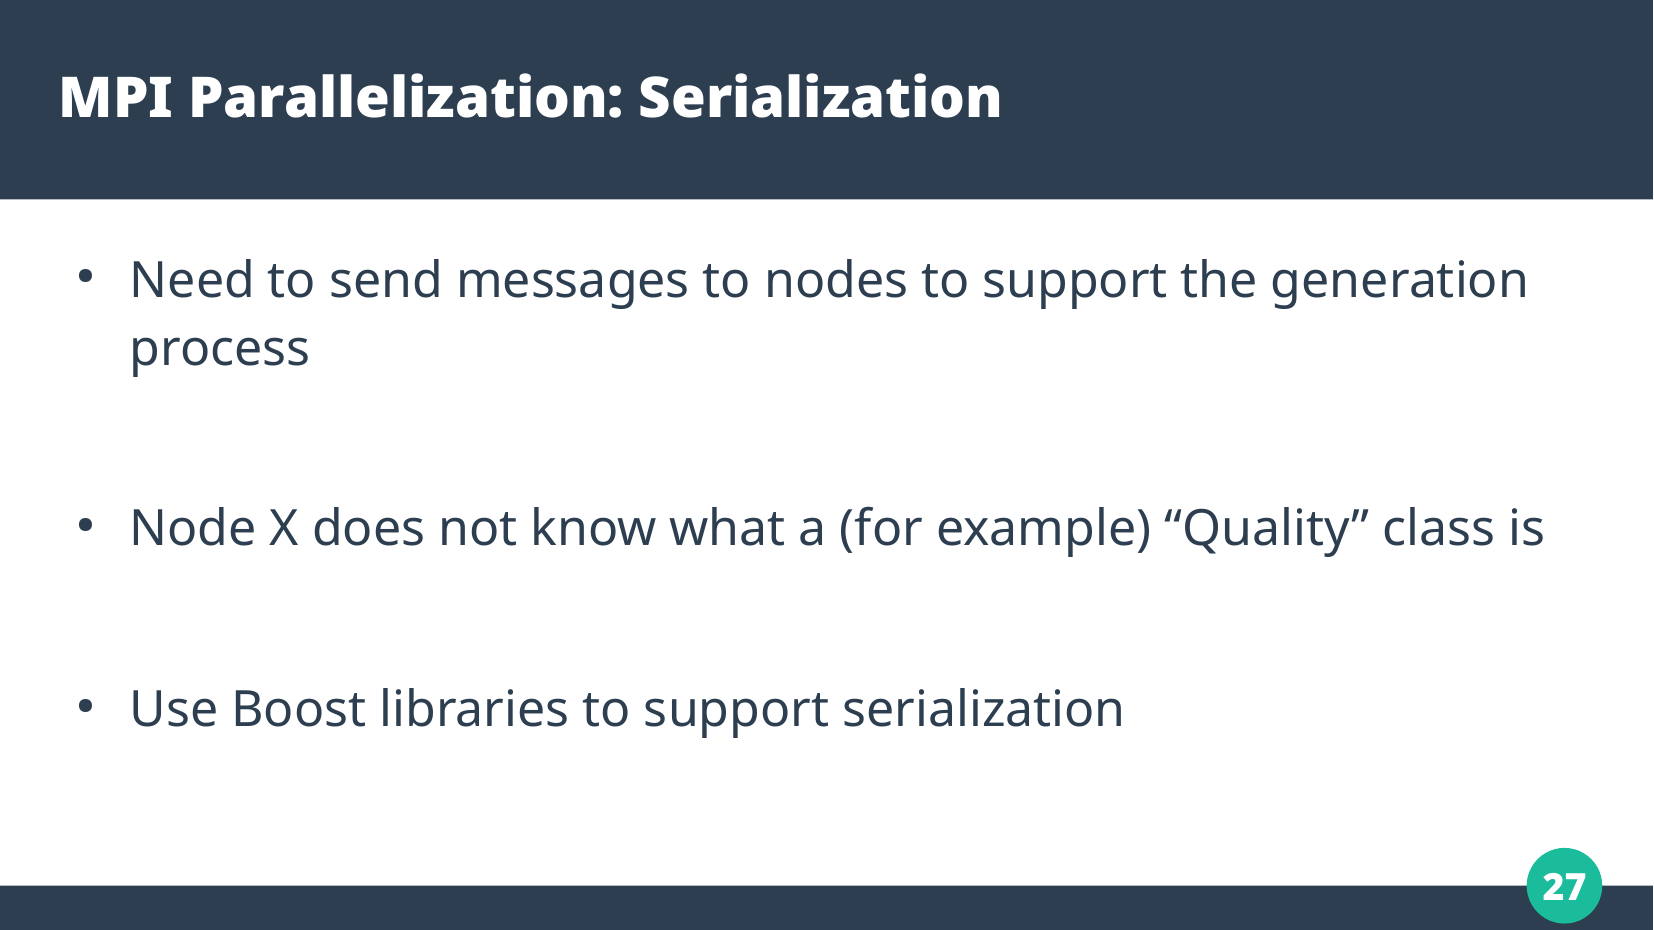

# MPI Parallelization: Serialization
Need to send messages to nodes to support the generation process
Node X does not know what a (for example) “Quality” class is
Use Boost libraries to support serialization